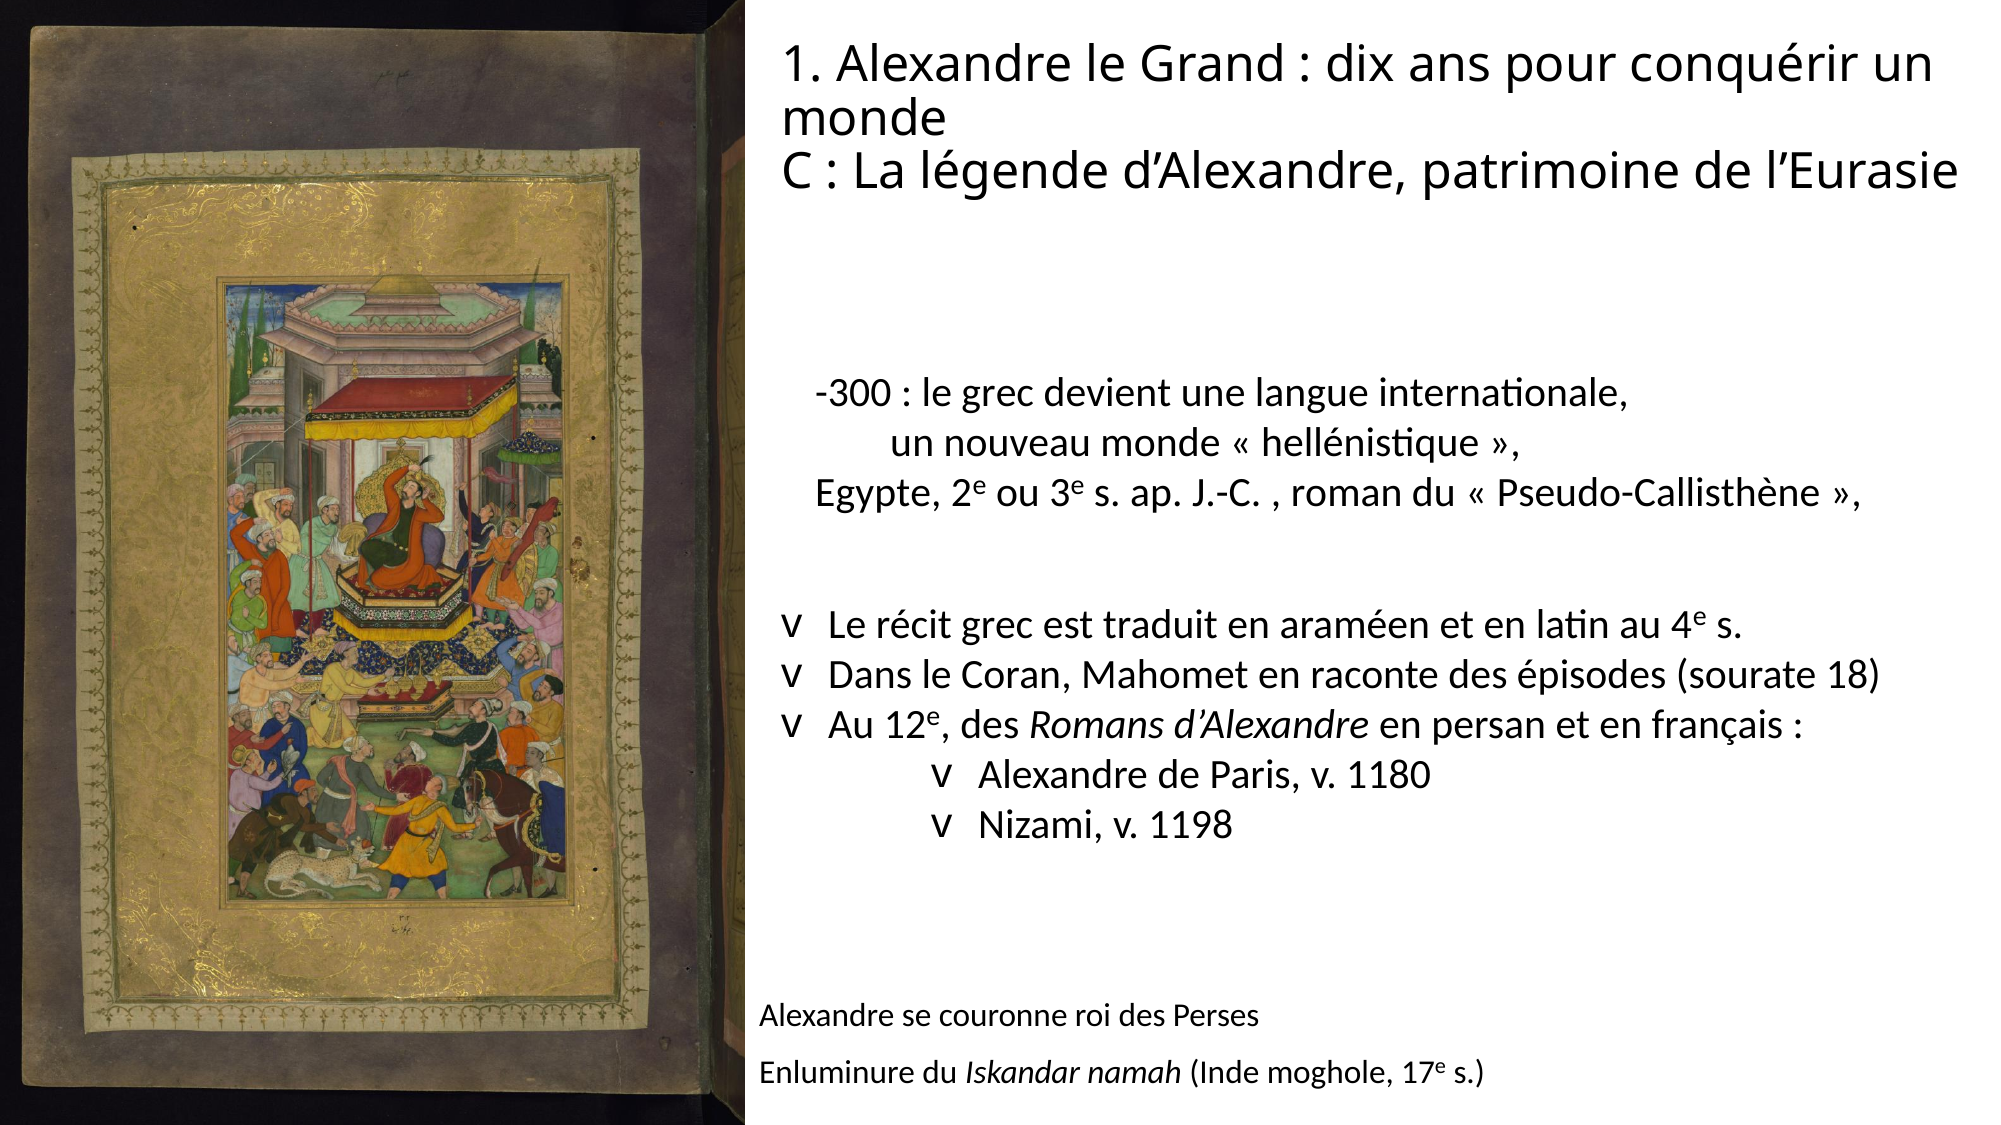

# 1. Alexandre le Grand : dix ans pour conquérir un monde C : La légende d’Alexandre, patrimoine de l’Eurasie
-300 : le grec devient une langue internationale,
	un nouveau monde « hellénistique »,
Egypte, 2e ou 3e s. ap. J.-C. , roman du « Pseudo-Callisthène »,
Le récit grec est traduit en araméen et en latin au 4e s.
Dans le Coran, Mahomet en raconte des épisodes (sourate 18)
Au 12e, des Romans d’Alexandre en persan et en français :
Alexandre de Paris, v. 1180
Nizami, v. 1198
Alexandre se couronne roi des Perses
Enluminure du Iskandar namah (Inde moghole, 17e s.)